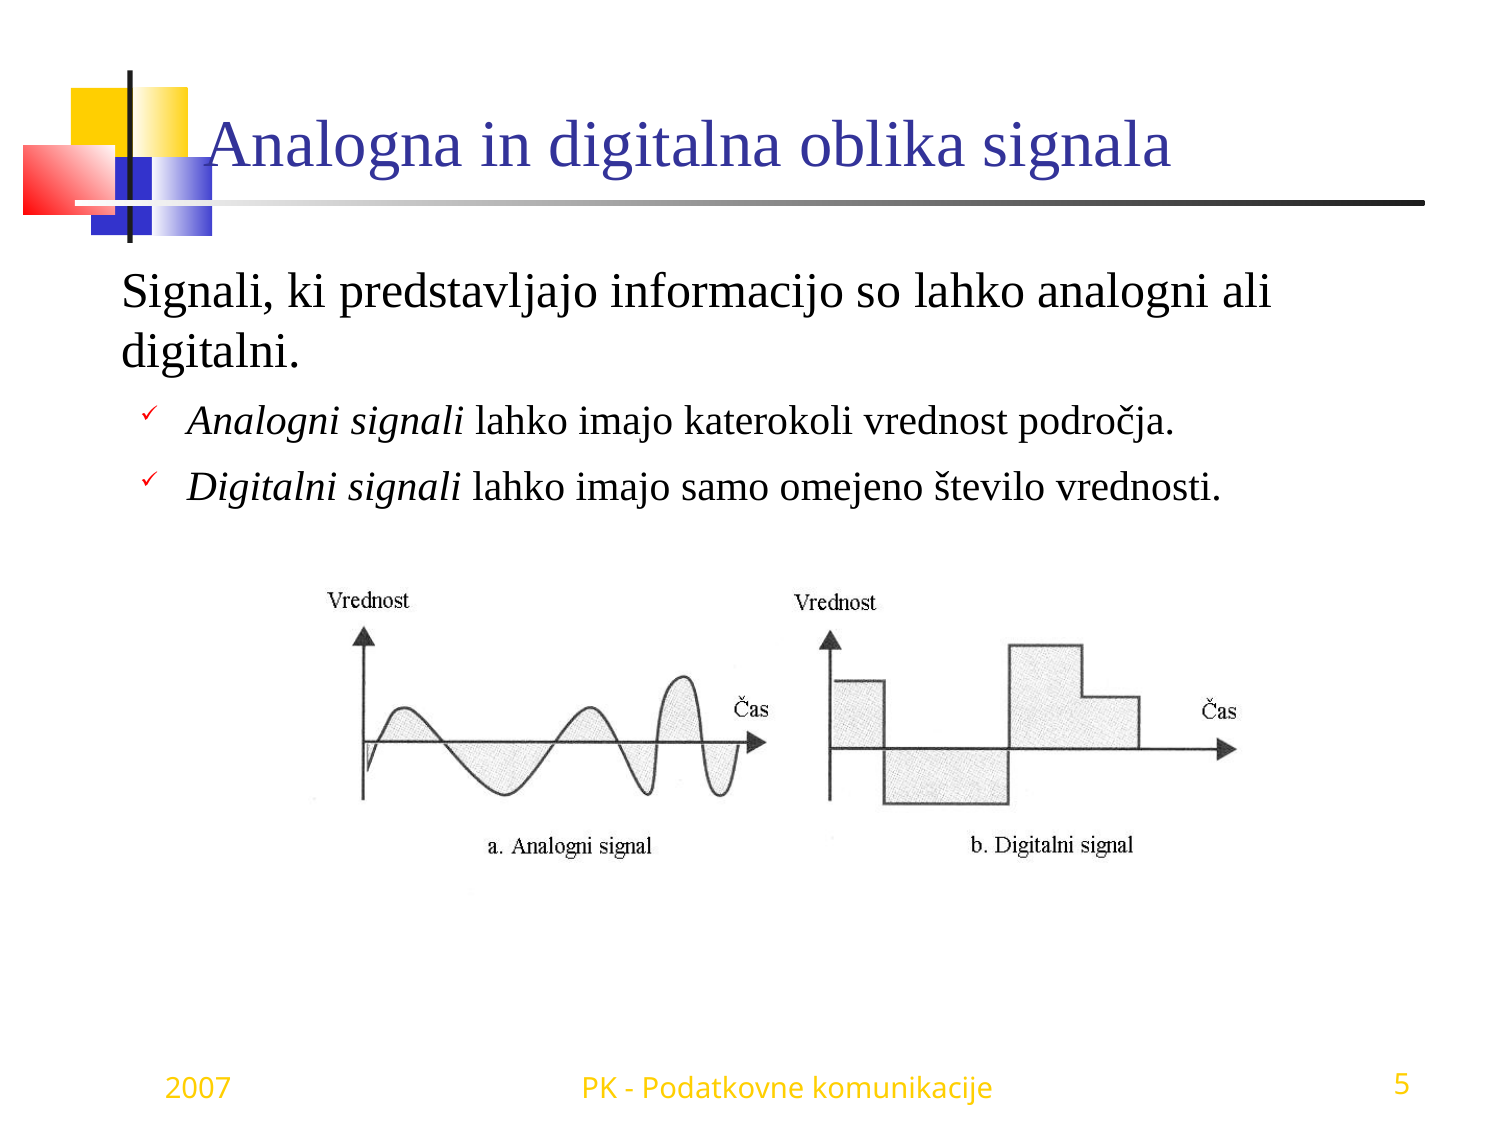

# Analogna in digitalna oblika signala
	Signali, ki predstavljajo informacijo so lahko analogni ali digitalni.
Analogni signali lahko imajo katerokoli vrednost področja.
Digitalni signali lahko imajo samo omejeno število vrednosti.
2007
PK - Podatkovne komunikacije